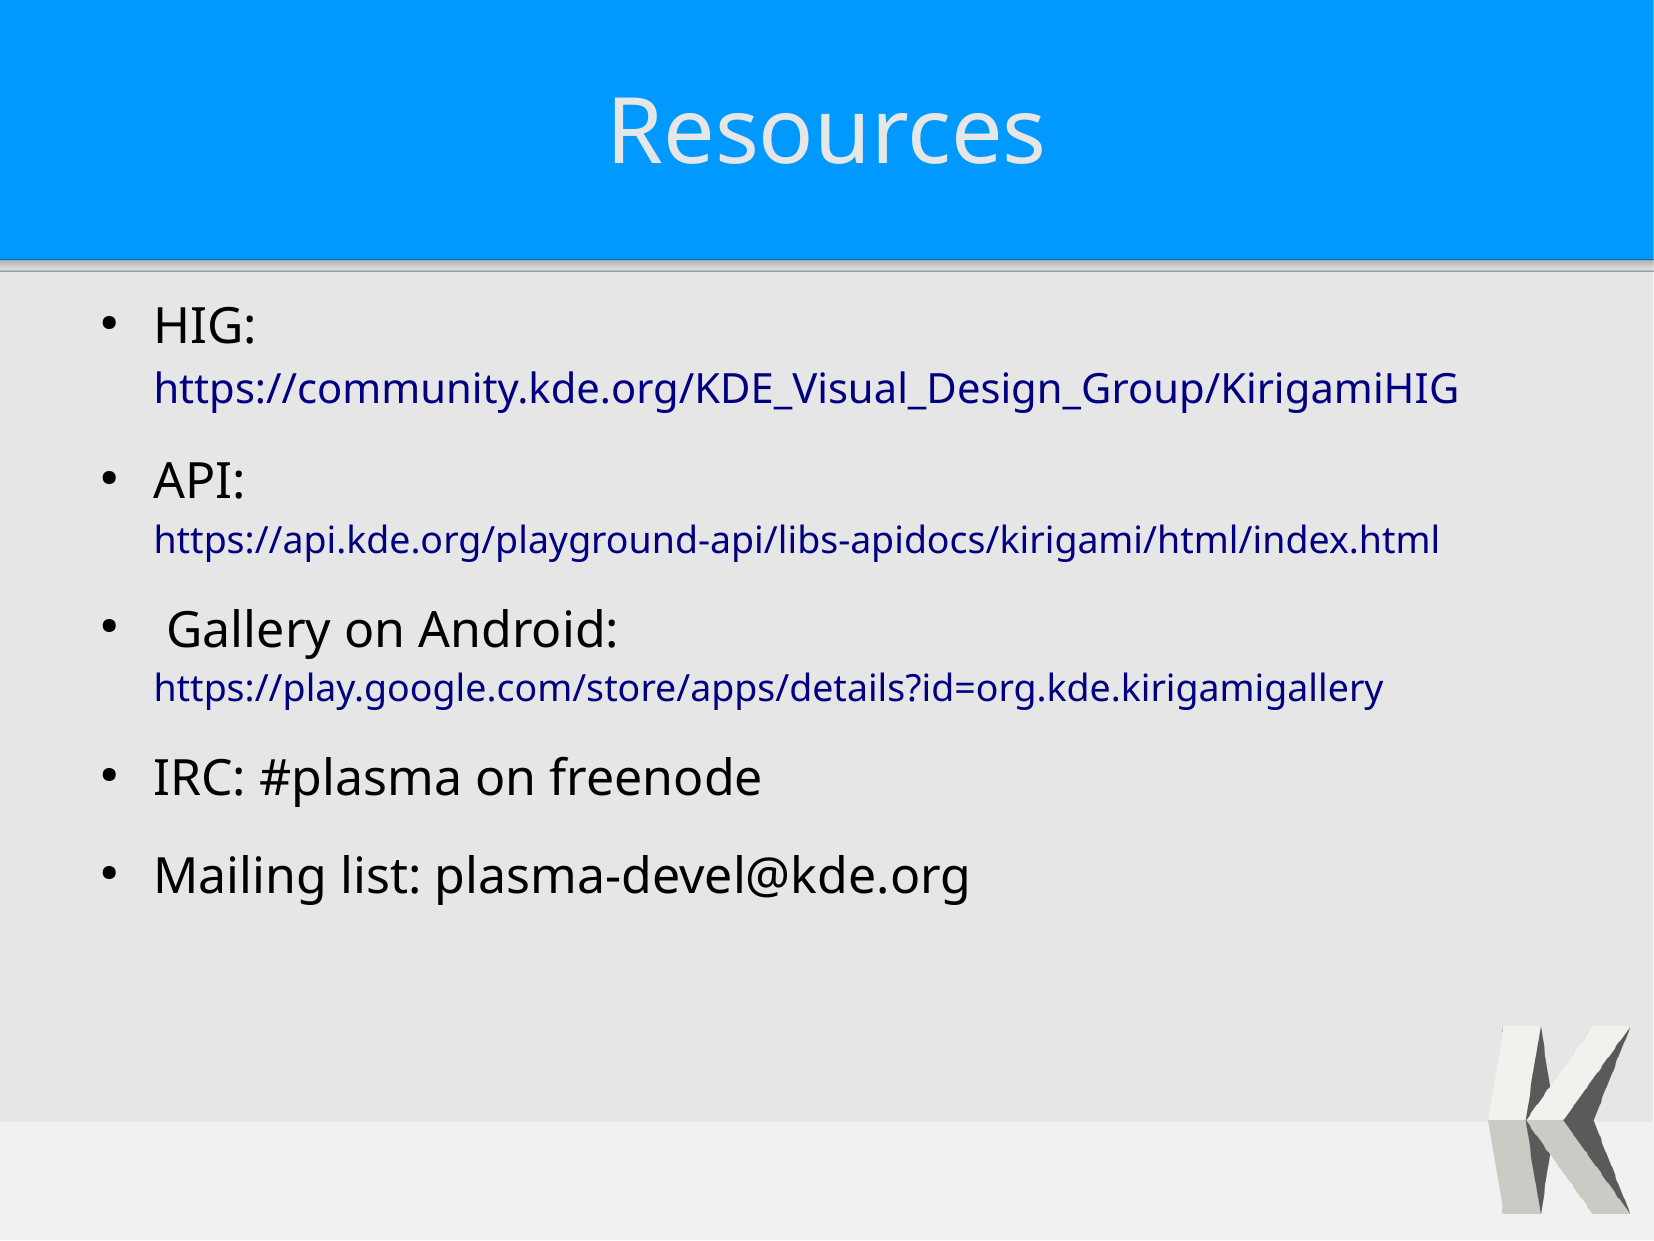

# Resources
HIG: https://community.kde.org/KDE_Visual_Design_Group/KirigamiHIG
API: https://api.kde.org/playground-api/libs-apidocs/kirigami/html/index.html
 Gallery on Android: https://play.google.com/store/apps/details?id=org.kde.kirigamigallery
IRC: #plasma on freenode
Mailing list: plasma-devel@kde.org